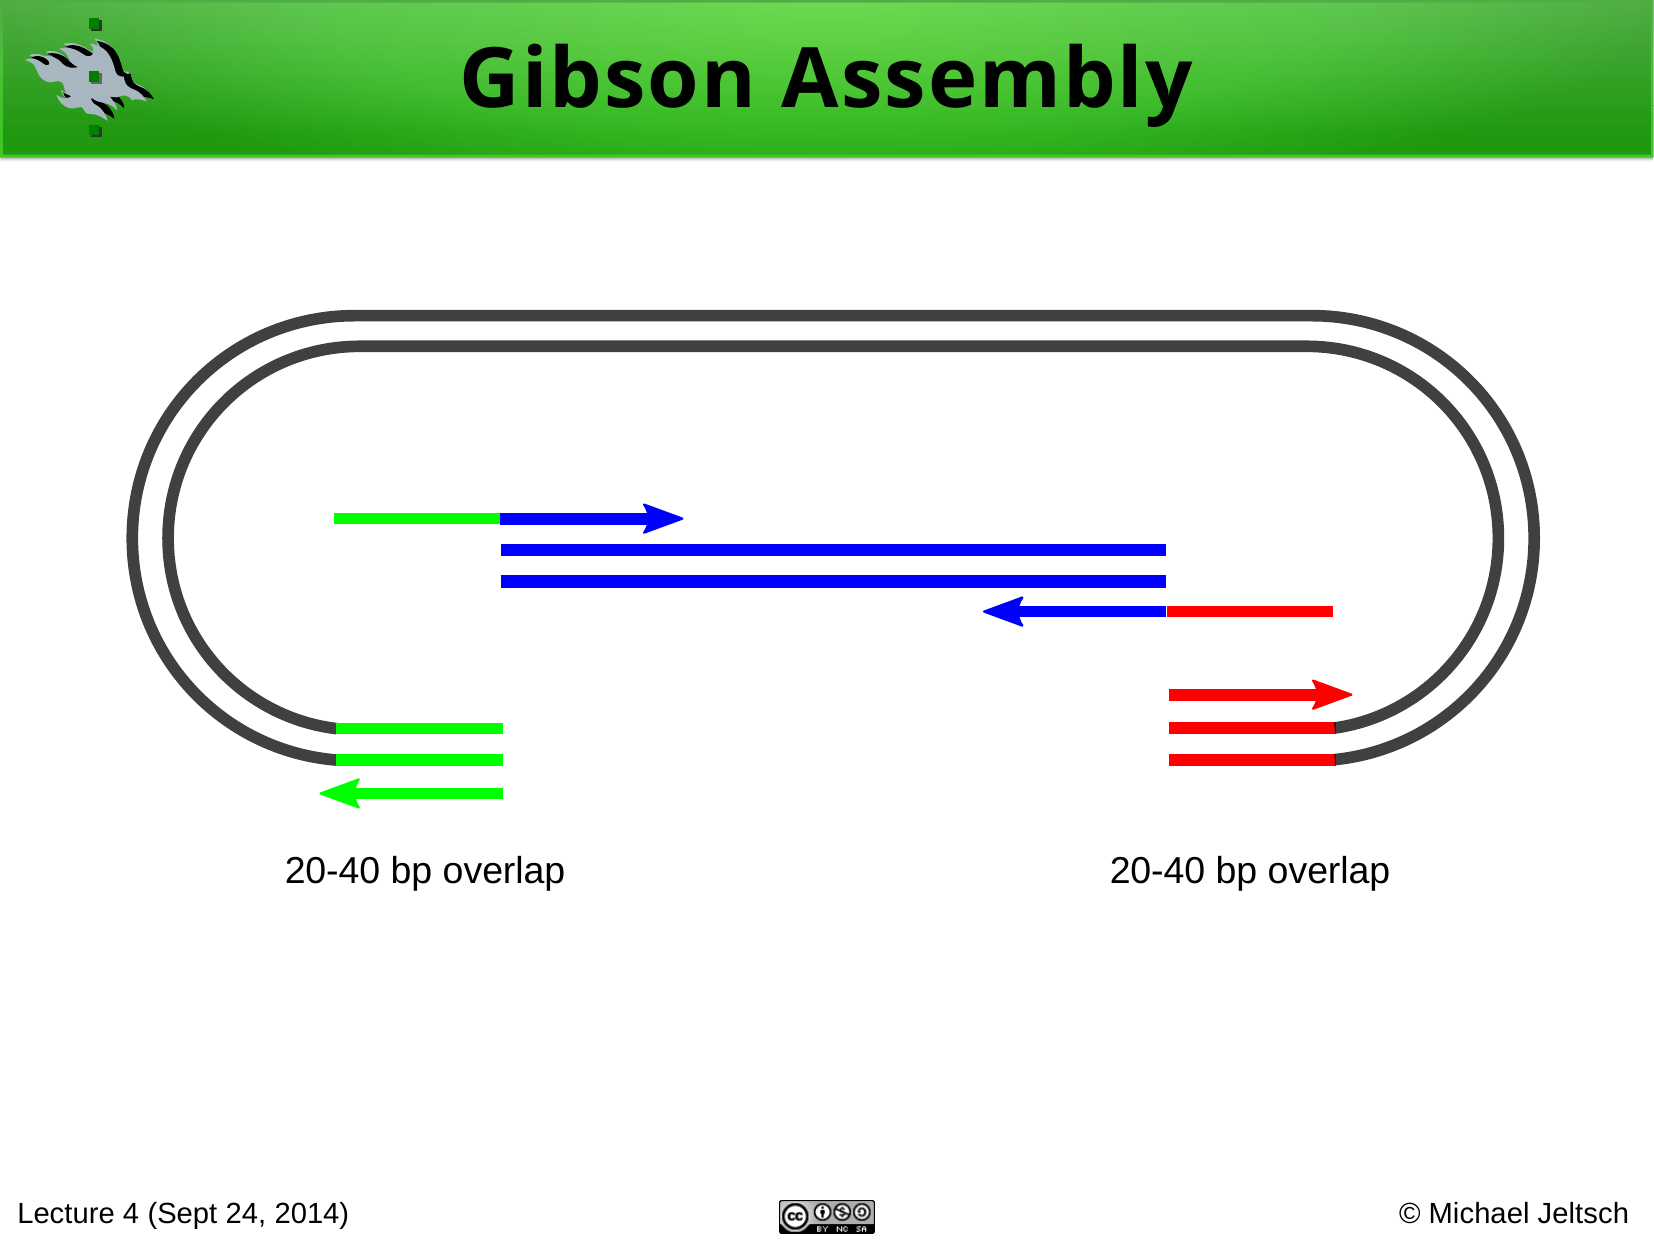

# Gibson Assembly
20-40 bp overlap
20-40 bp overlap